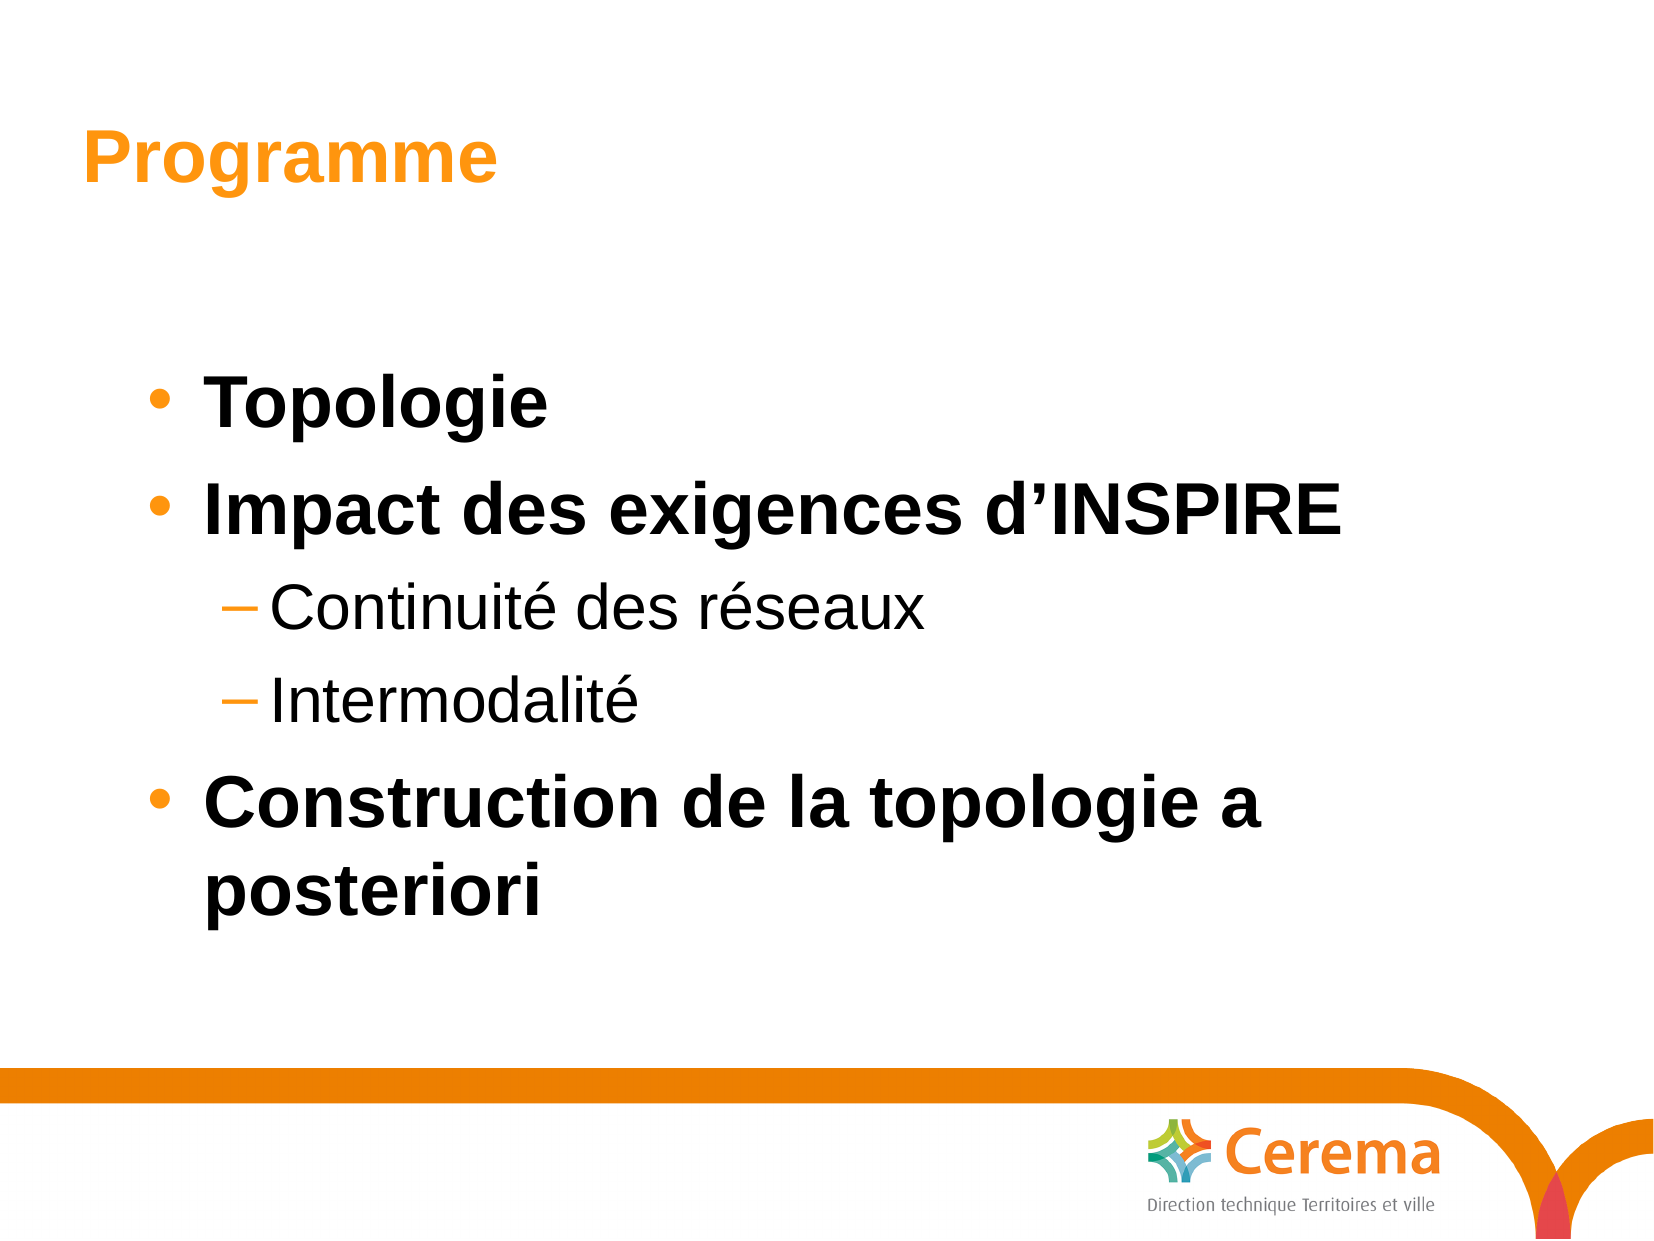

# Programme
Topologie
Impact des exigences d’INSPIRE
Continuité des réseaux
Intermodalité
Construction de la topologie a posteriori